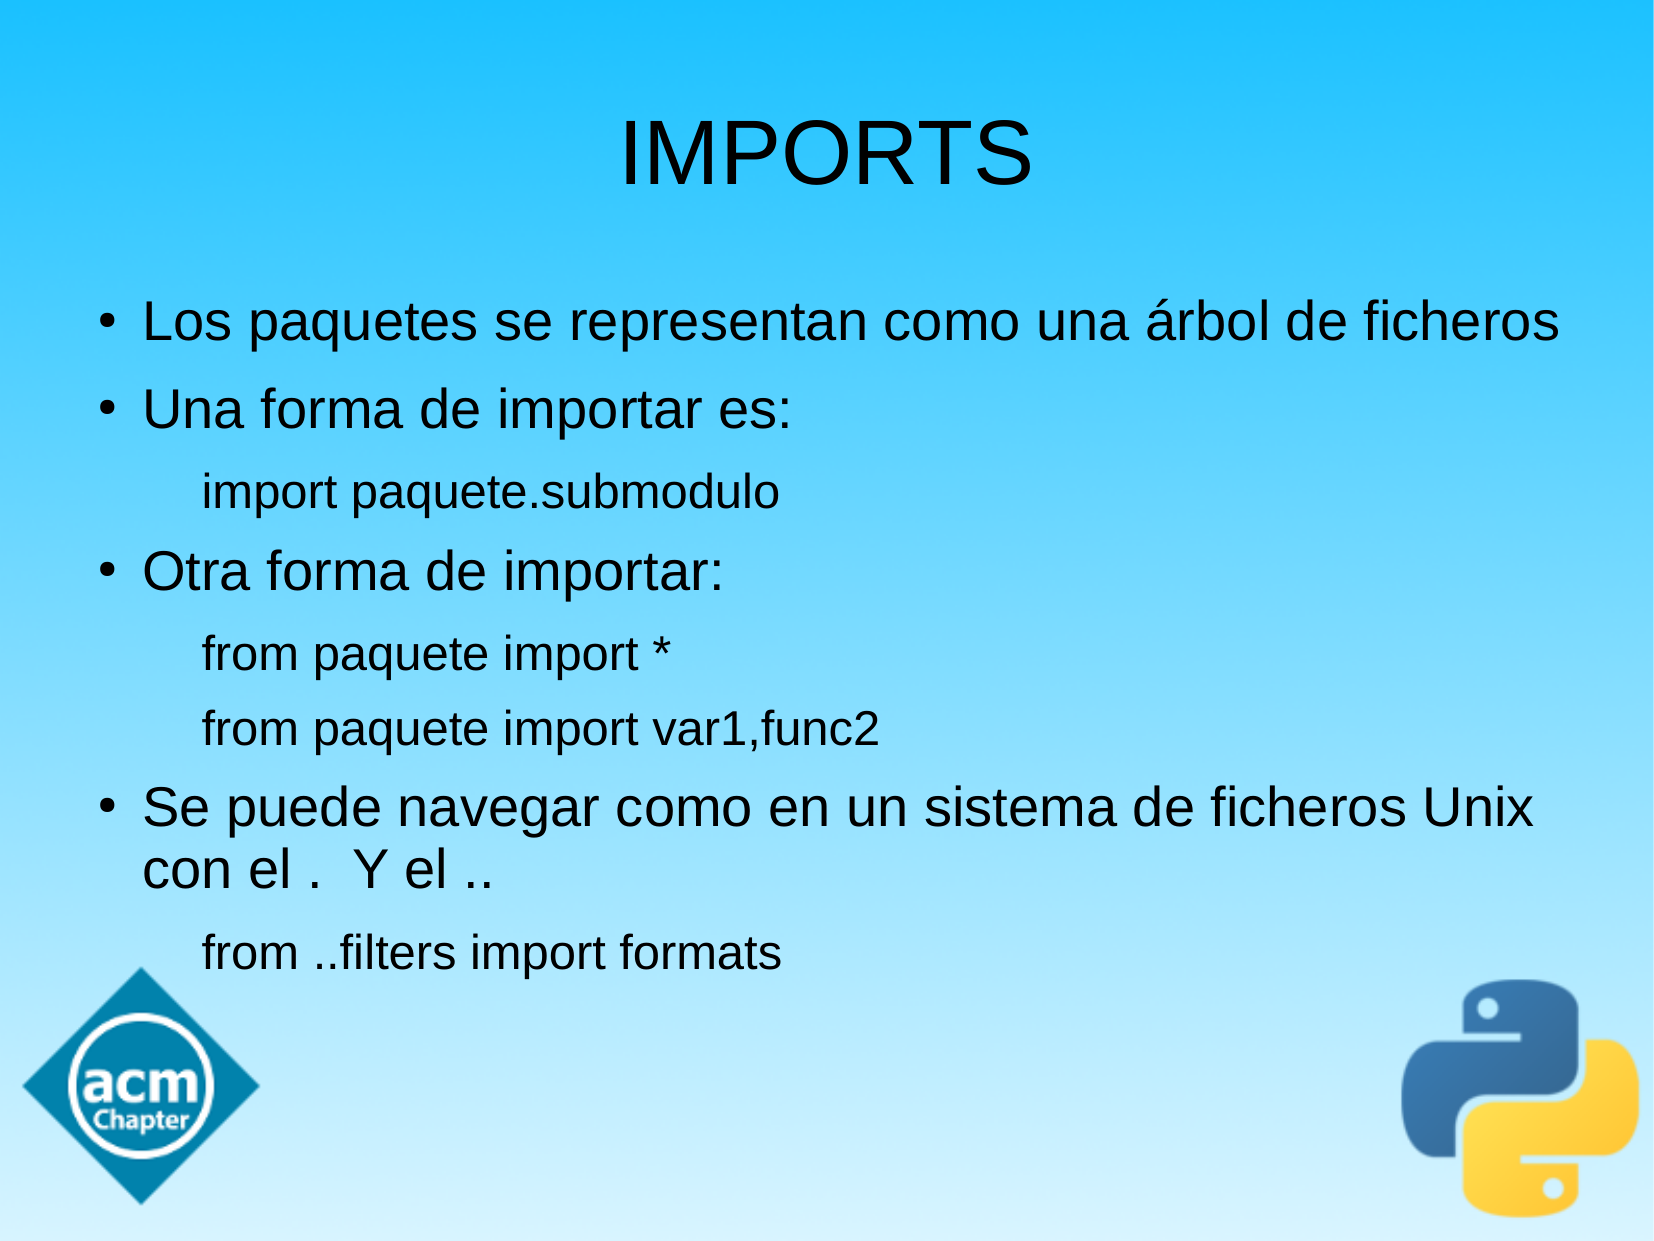

# IMPORTS
Los paquetes se representan como una árbol de ficheros
Una forma de importar es:
import paquete.submodulo
Otra forma de importar:
from paquete import *
from paquete import var1,func2
Se puede navegar como en un sistema de ficheros Unix con el . Y el ..
from ..filters import formats